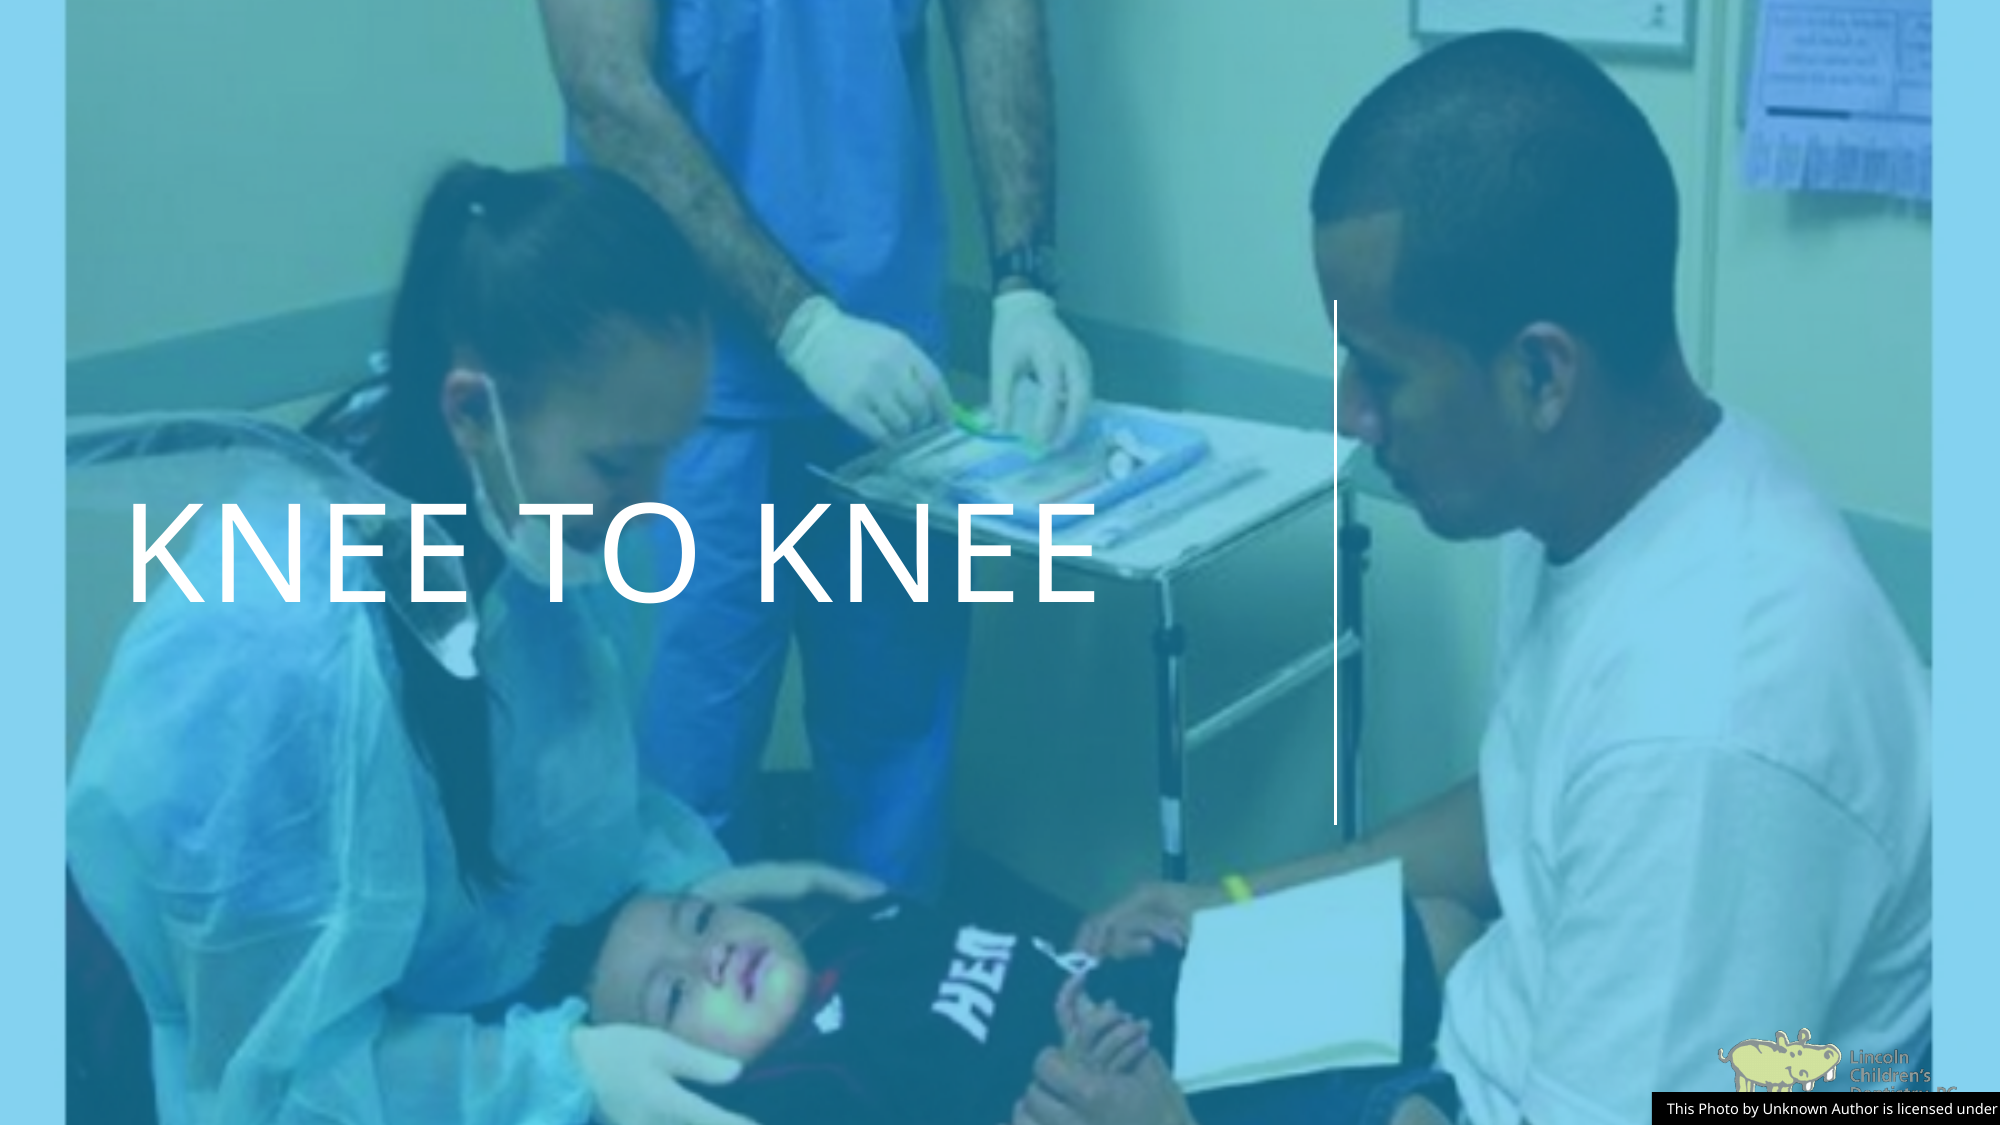

# Knee to knee
This Photo by Unknown Author is licensed under CC BY